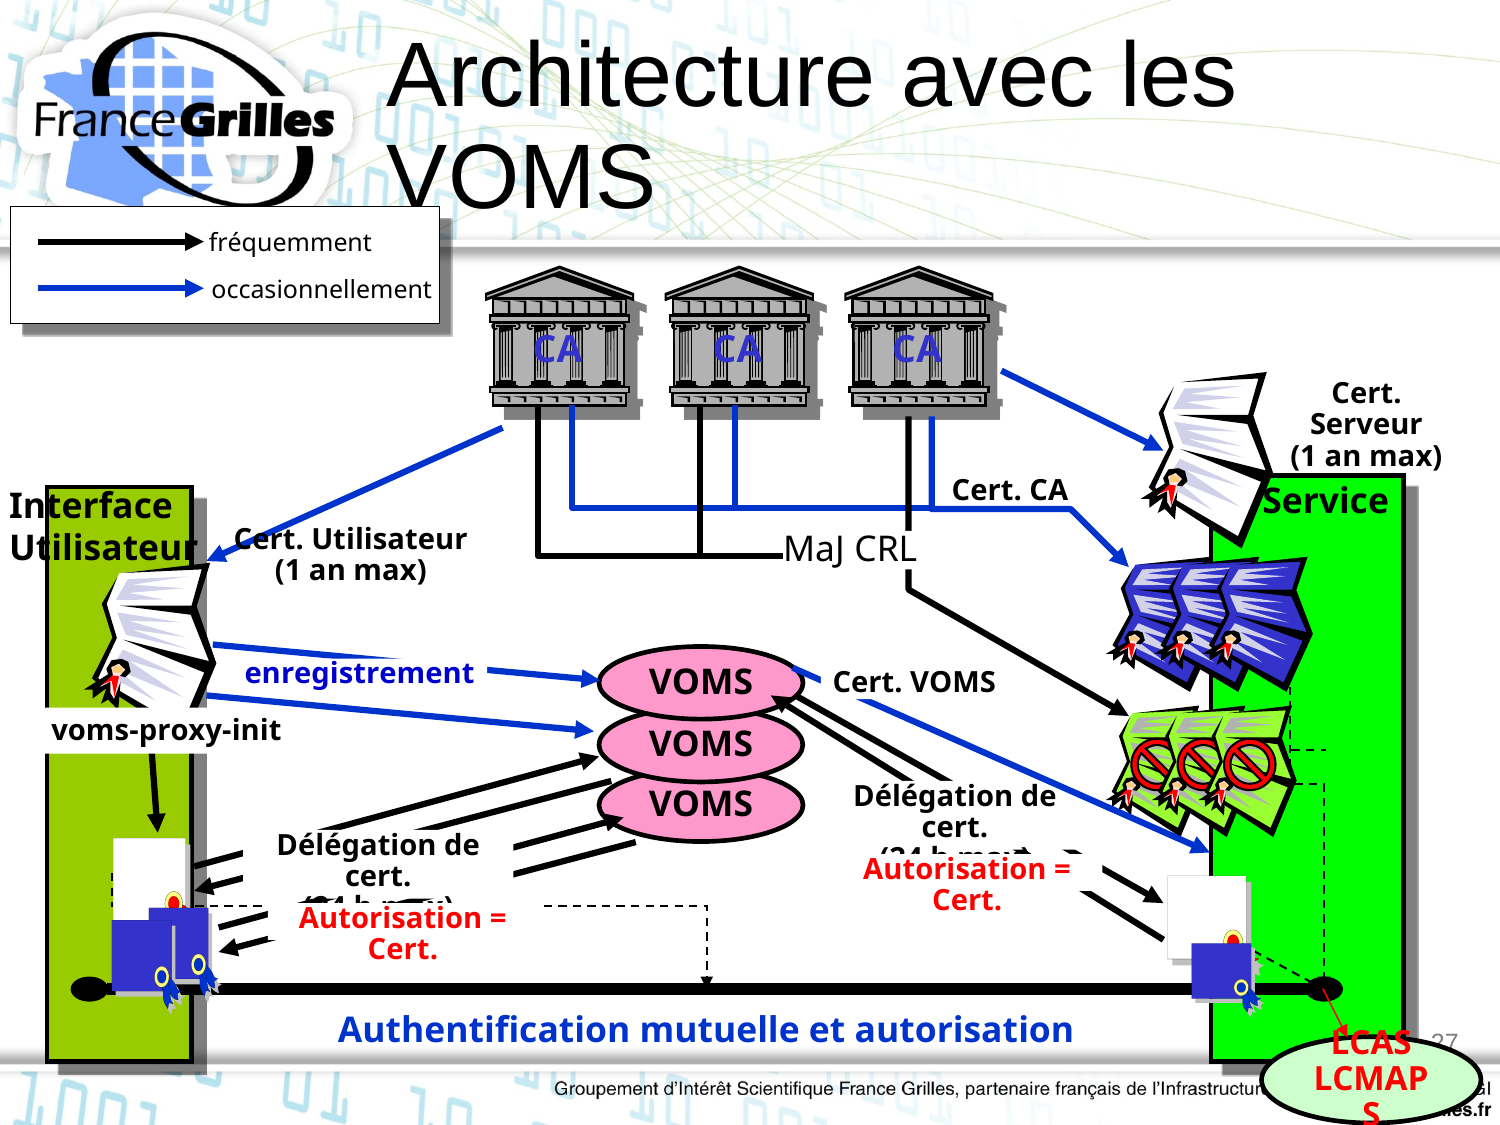

# Architecture avec les VOMS
fréquemment
occasionnellement
CA
CA
CA
Cert. Serveur
(1 an max)
Interface
Utilisateur
Cert. CA
Service
Cert. Utilisateur
(1 an max)
MaJ CRL
VOMS
enregistrement
Cert. VOMS
voms-proxy-init
VOMS
VOMS
Délégation de cert.
(24 h max)
Délégation de cert.
(24 h max)
Autorisation = Cert.
Autorisation = Cert.
Authentification mutuelle et autorisation
LCAS
LCMAPS
27